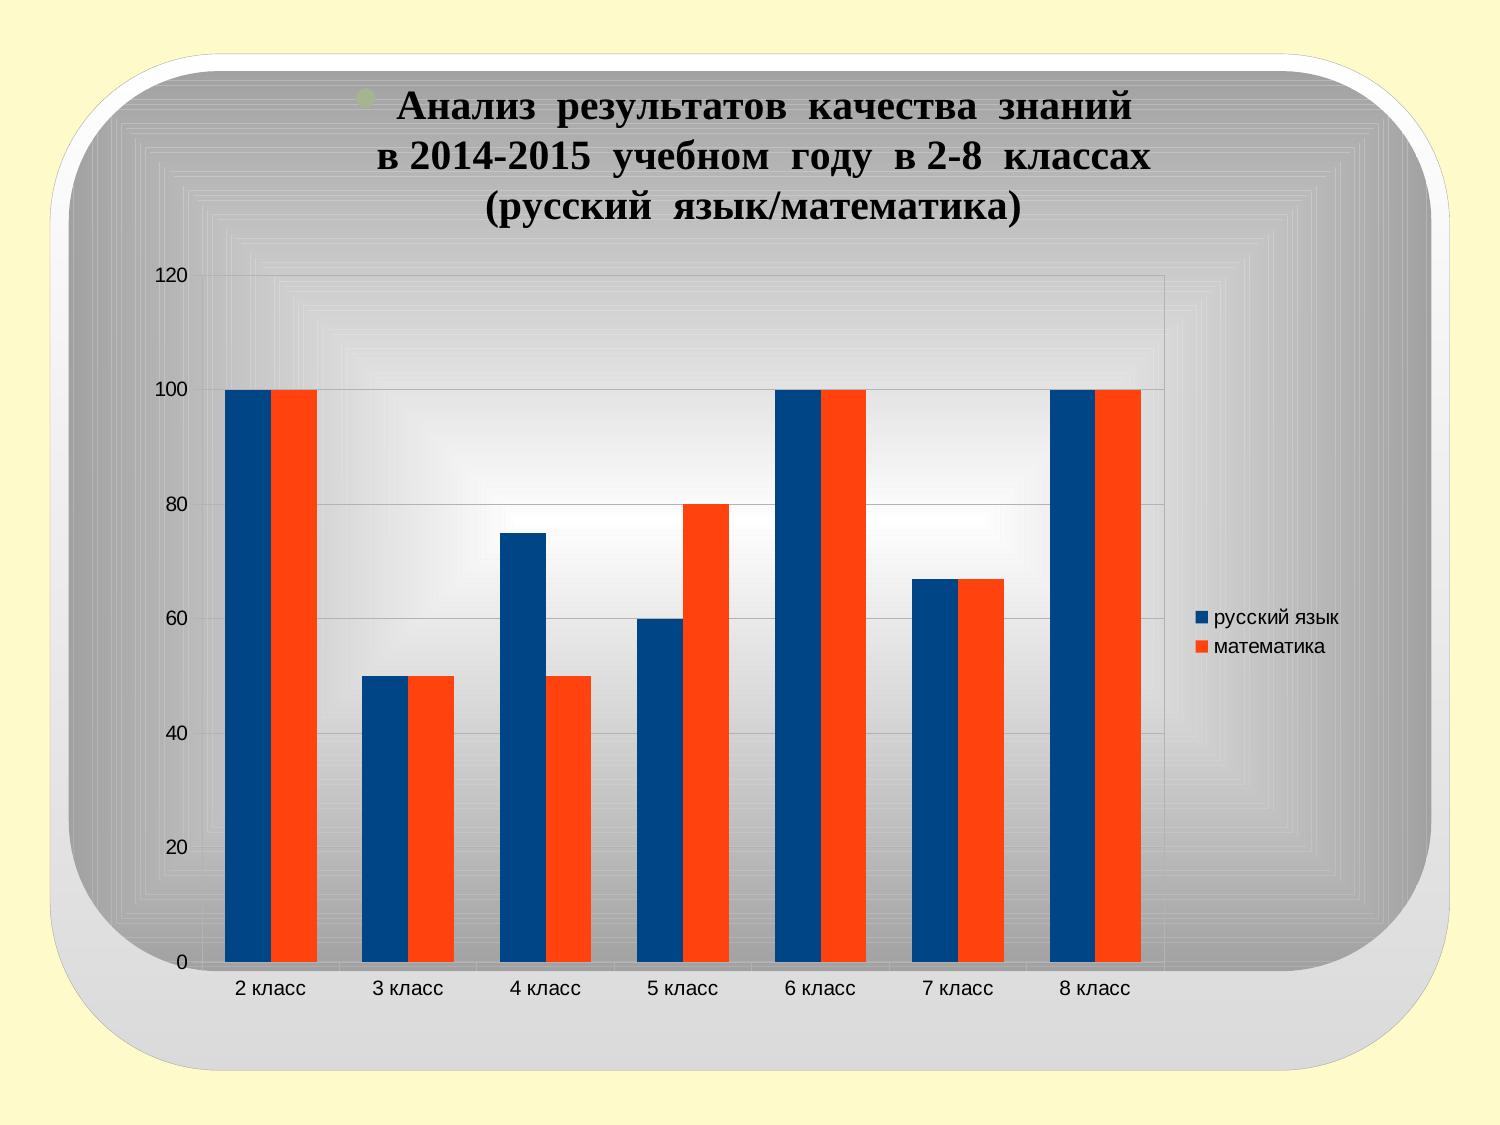

Анализ результатов качества знаний
 в 2014-2015 учебном году в 2-8 классах
(русский язык/математика)
### Chart
| Category | русский язык | математика |
|---|---|---|
| 2 класс | 100.0 | 100.0 |
| 3 класс | 50.0 | 50.0 |
| 4 класс | 75.0 | 50.0 |
| 5 класс | 60.0 | 80.0 |
| 6 класс | 100.0 | 100.0 |
| 7 класс | 67.0 | 67.0 |
| 8 класс | 100.0 | 100.0 |